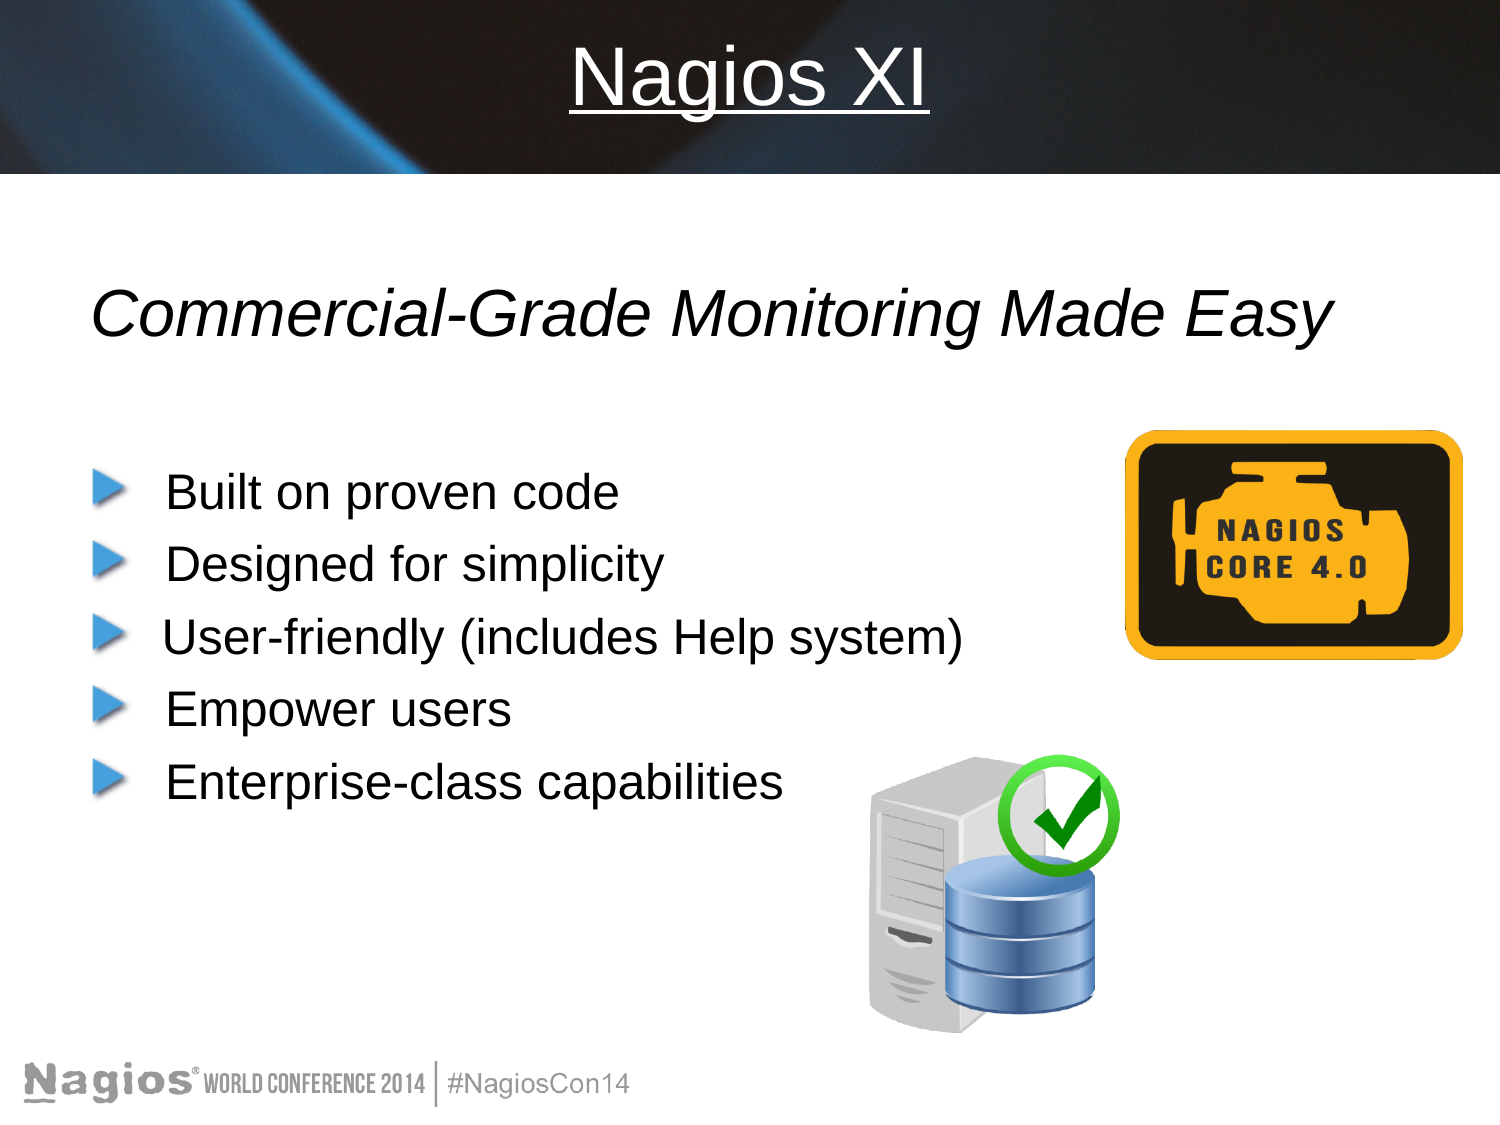

# Nagios XI
Commercial-Grade Monitoring Made Easy
	Built on proven code
	Designed for simplicity
 User-friendly (includes Help system)
	Empower users
	Enterprise-class capabilities